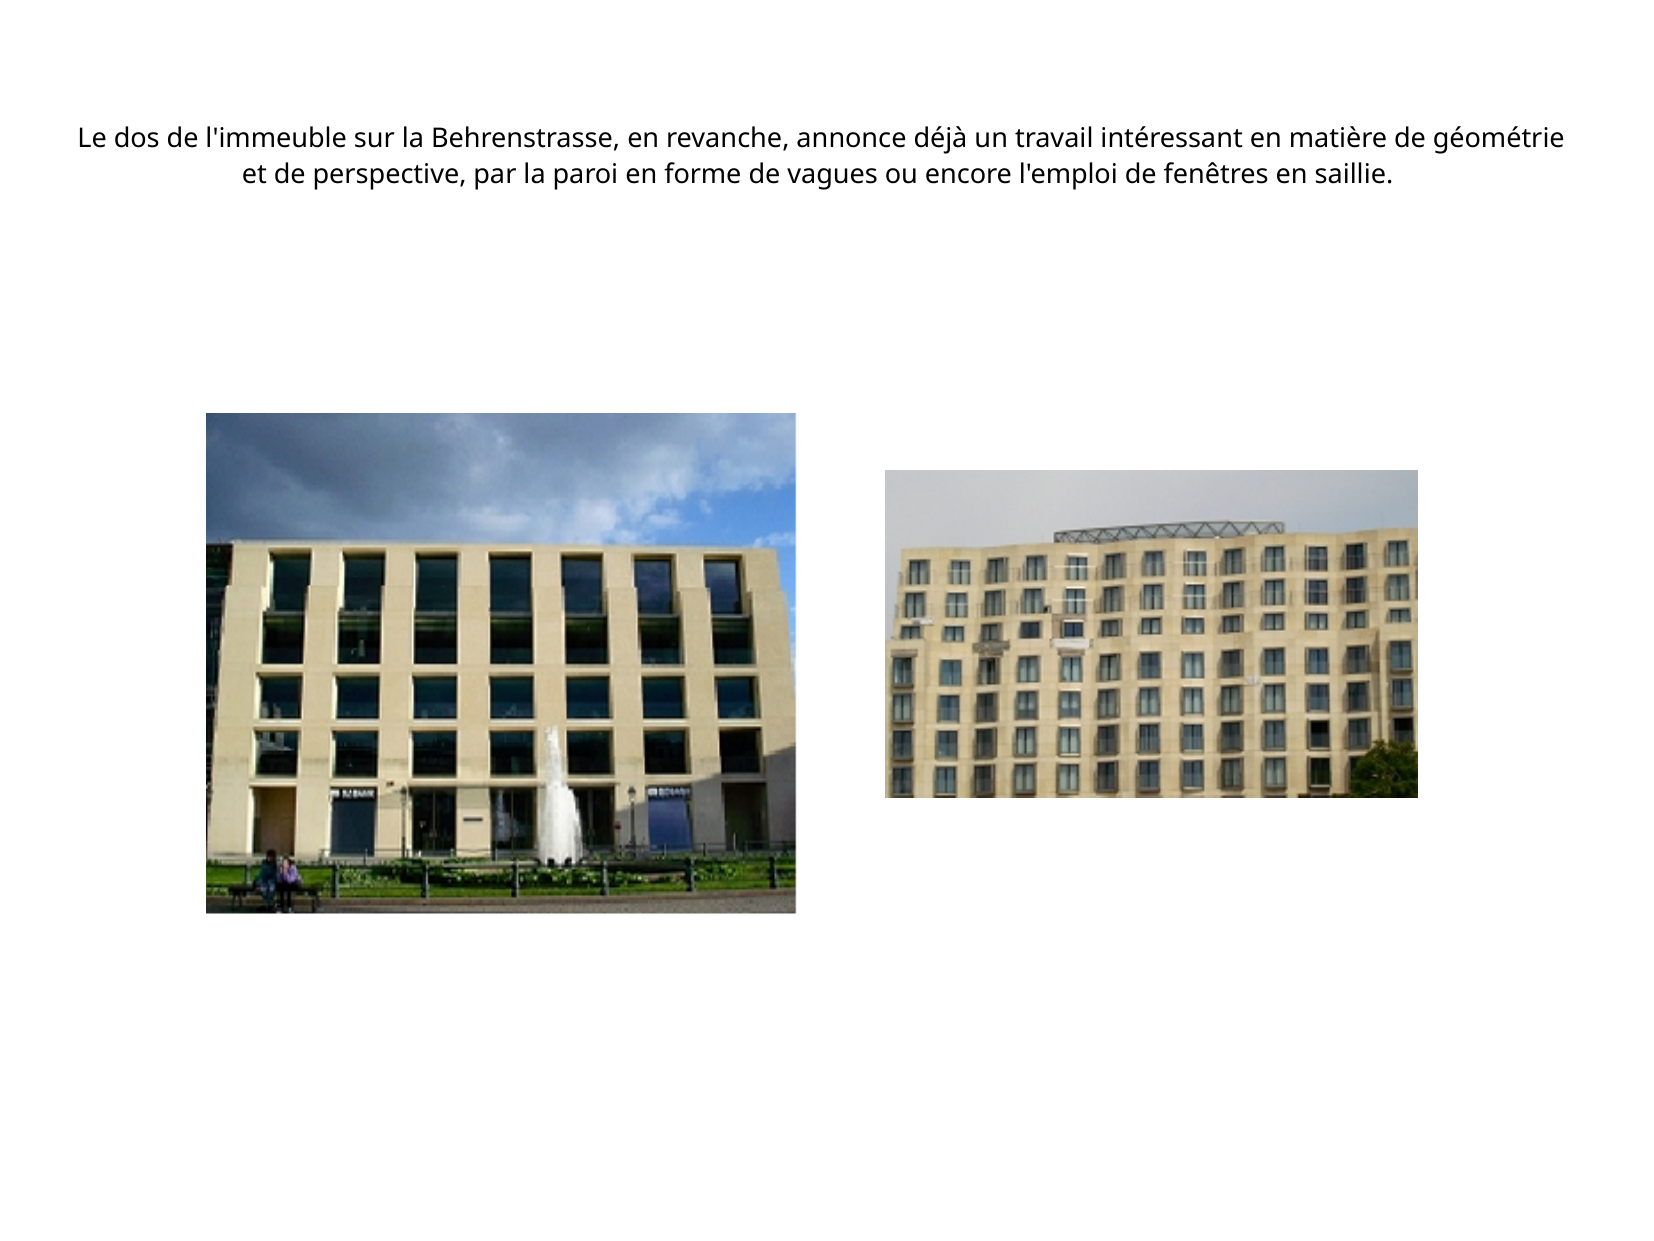

# Le dos de l'immeuble sur la Behrenstrasse, en revanche, annonce déjà un travail intéressant en matière de géométrie et de perspective, par la paroi en forme de vagues ou encore l'emploi de fenêtres en saillie.